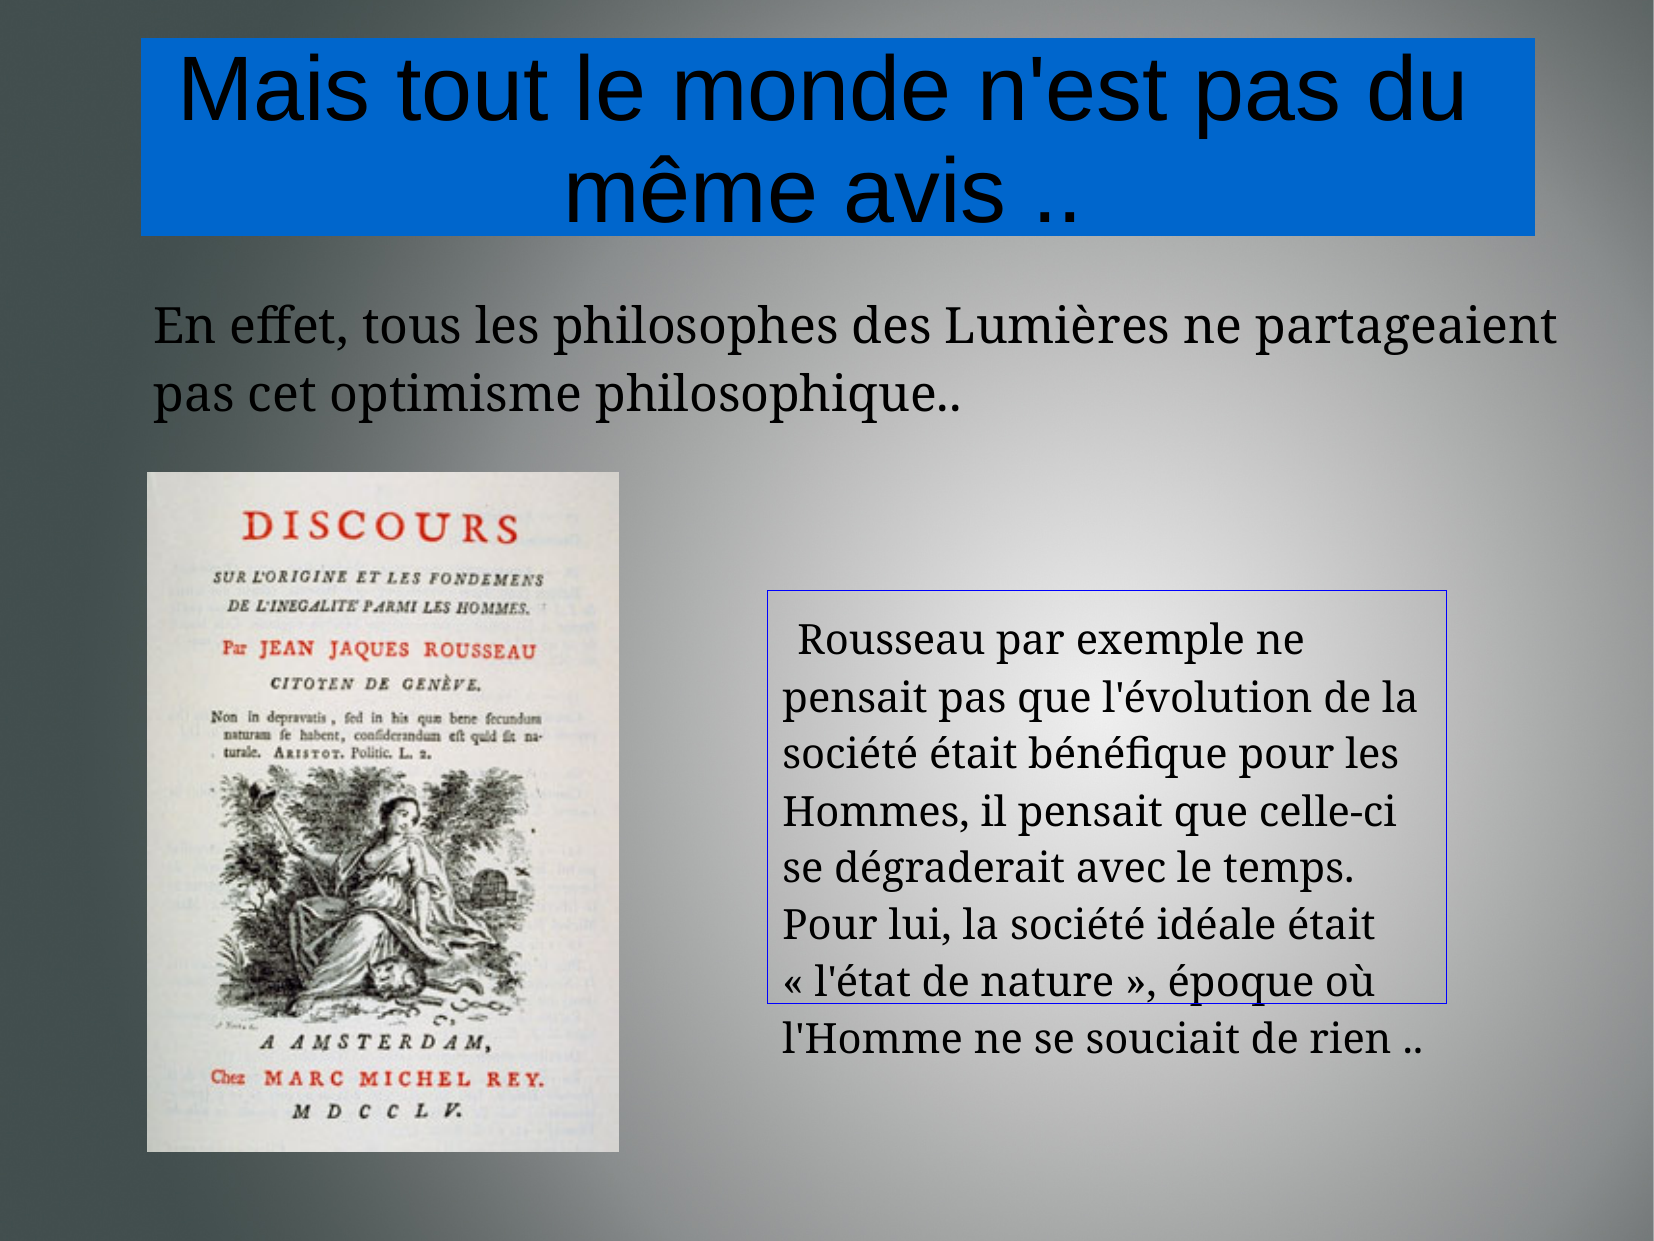

# Mais tout le monde n'est pas du même avis ..
| |
| --- |
En effet, tous les philosophes des Lumières ne partageaient pas cet optimisme philosophique..
Rousseau par exemple ne pensait pas que l'évolution de la société était bénéfique pour les Hommes, il pensait que celle-ci se dégraderait avec le temps. Pour lui, la société idéale était « l'état de nature », époque où l'Homme ne se souciait de rien ..